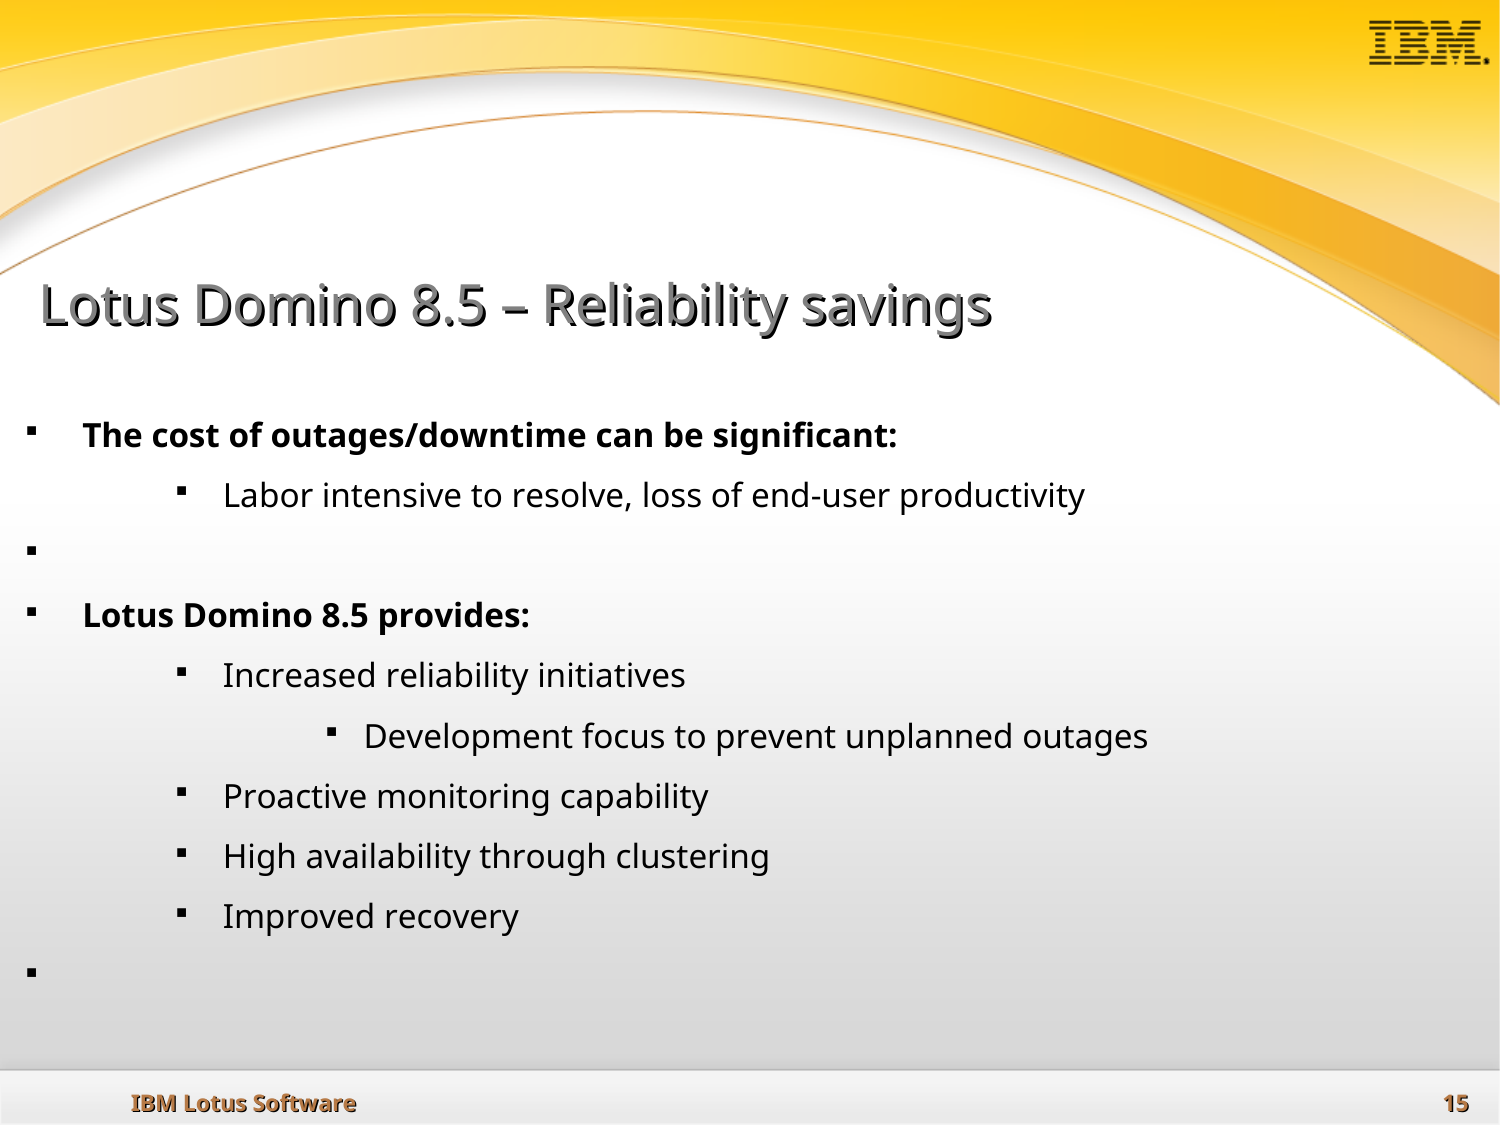

# Lotus Domino 8.5 – Reliability savings
The cost of outages/downtime can be significant:
Labor intensive to resolve, loss of end-user productivity
Lotus Domino 8.5 provides:
Increased reliability initiatives
Development focus to prevent unplanned outages
Proactive monitoring capability
High availability through clustering
Improved recovery
IBM Lotus Software
15